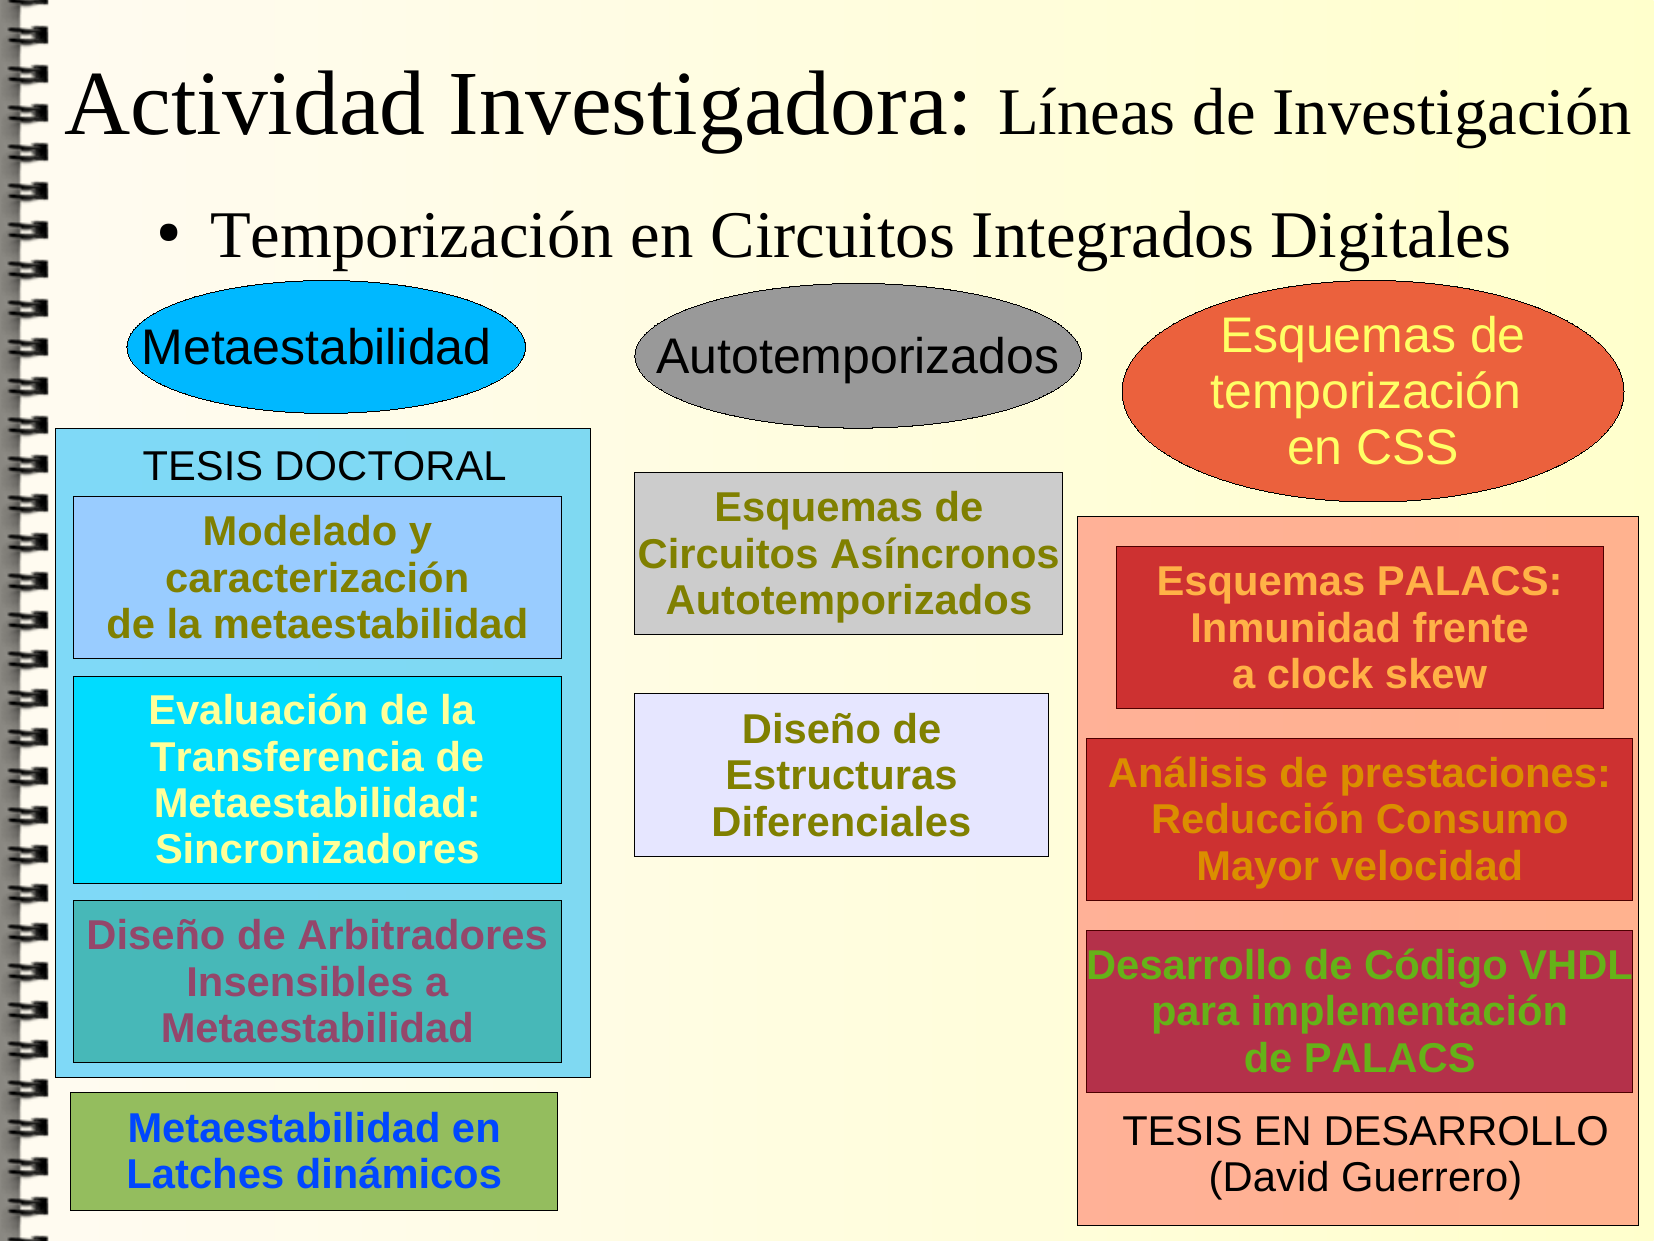

# Actividad Investigadora: Líneas de Investigación
Temporización en Circuitos Integrados Digitales
Metaestabilidad
Esquemas de
temporización
en CSS
Autotemporizados
TESIS DOCTORAL
Esquemas de
Circuitos Asíncronos
Autotemporizados
Modelado y
caracterización
de la metaestabilidad
Esquemas PALACS:
Inmunidad frente
a clock skew
Evaluación de la
Transferencia de
Metaestabilidad:
Sincronizadores
Diseño de
Estructuras
Diferenciales
Análisis de prestaciones:
Reducción Consumo
Mayor velocidad
Diseño de Arbitradores
Insensibles a
Metaestabilidad
Desarrollo de Código VHDL
para implementación
de PALACS
Metaestabilidad en
Latches dinámicos
TESIS EN DESARROLLO
(David Guerrero)